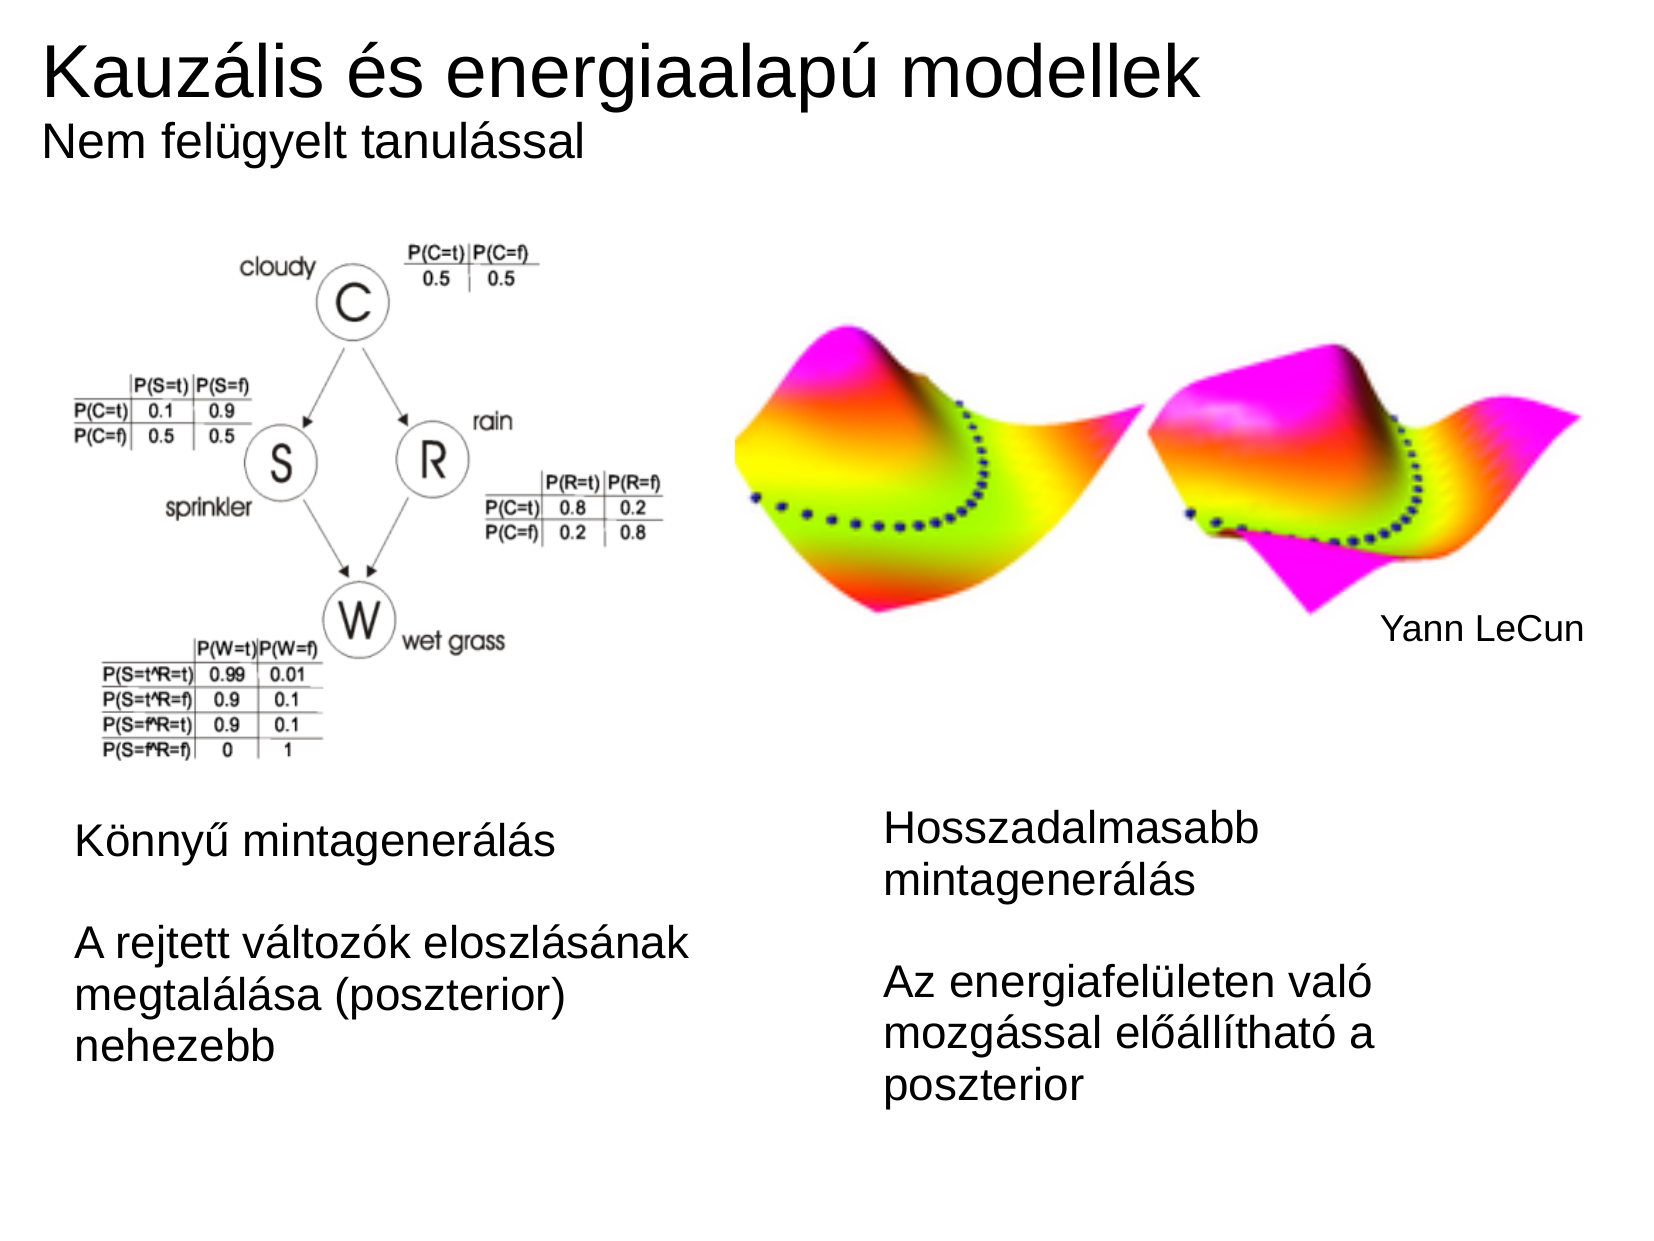

# Kauzális és energiaalapú modellek Nem felügyelt tanulással
Yann LeCun
Hosszadalmasabb mintagenerálás
Az energiafelületen való mozgással előállítható a poszterior
Könnyű mintagenerálás
A rejtett változók eloszlásának megtalálása (poszterior) nehezebb